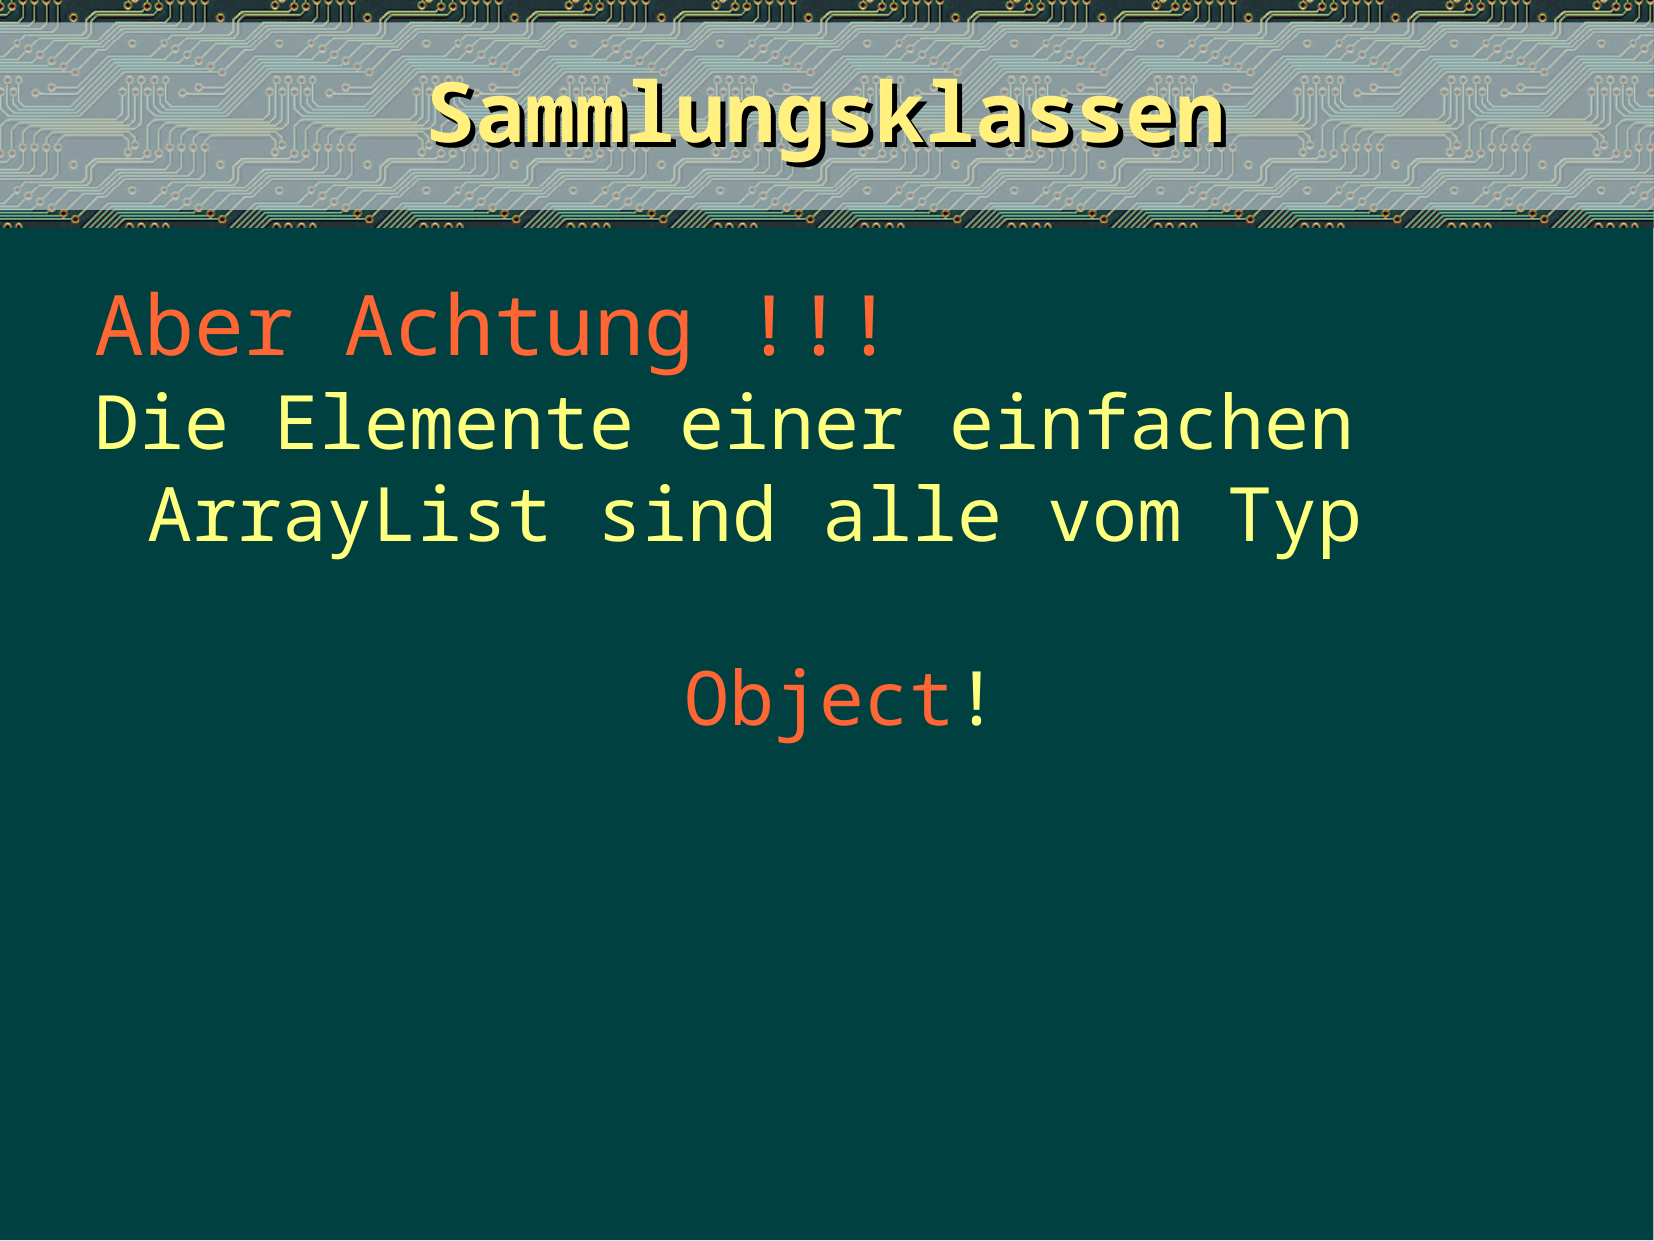

# Sammlungsklassen
Aber Achtung !!!
Die Elemente einer einfachen ArrayList sind alle vom Typ
Object!